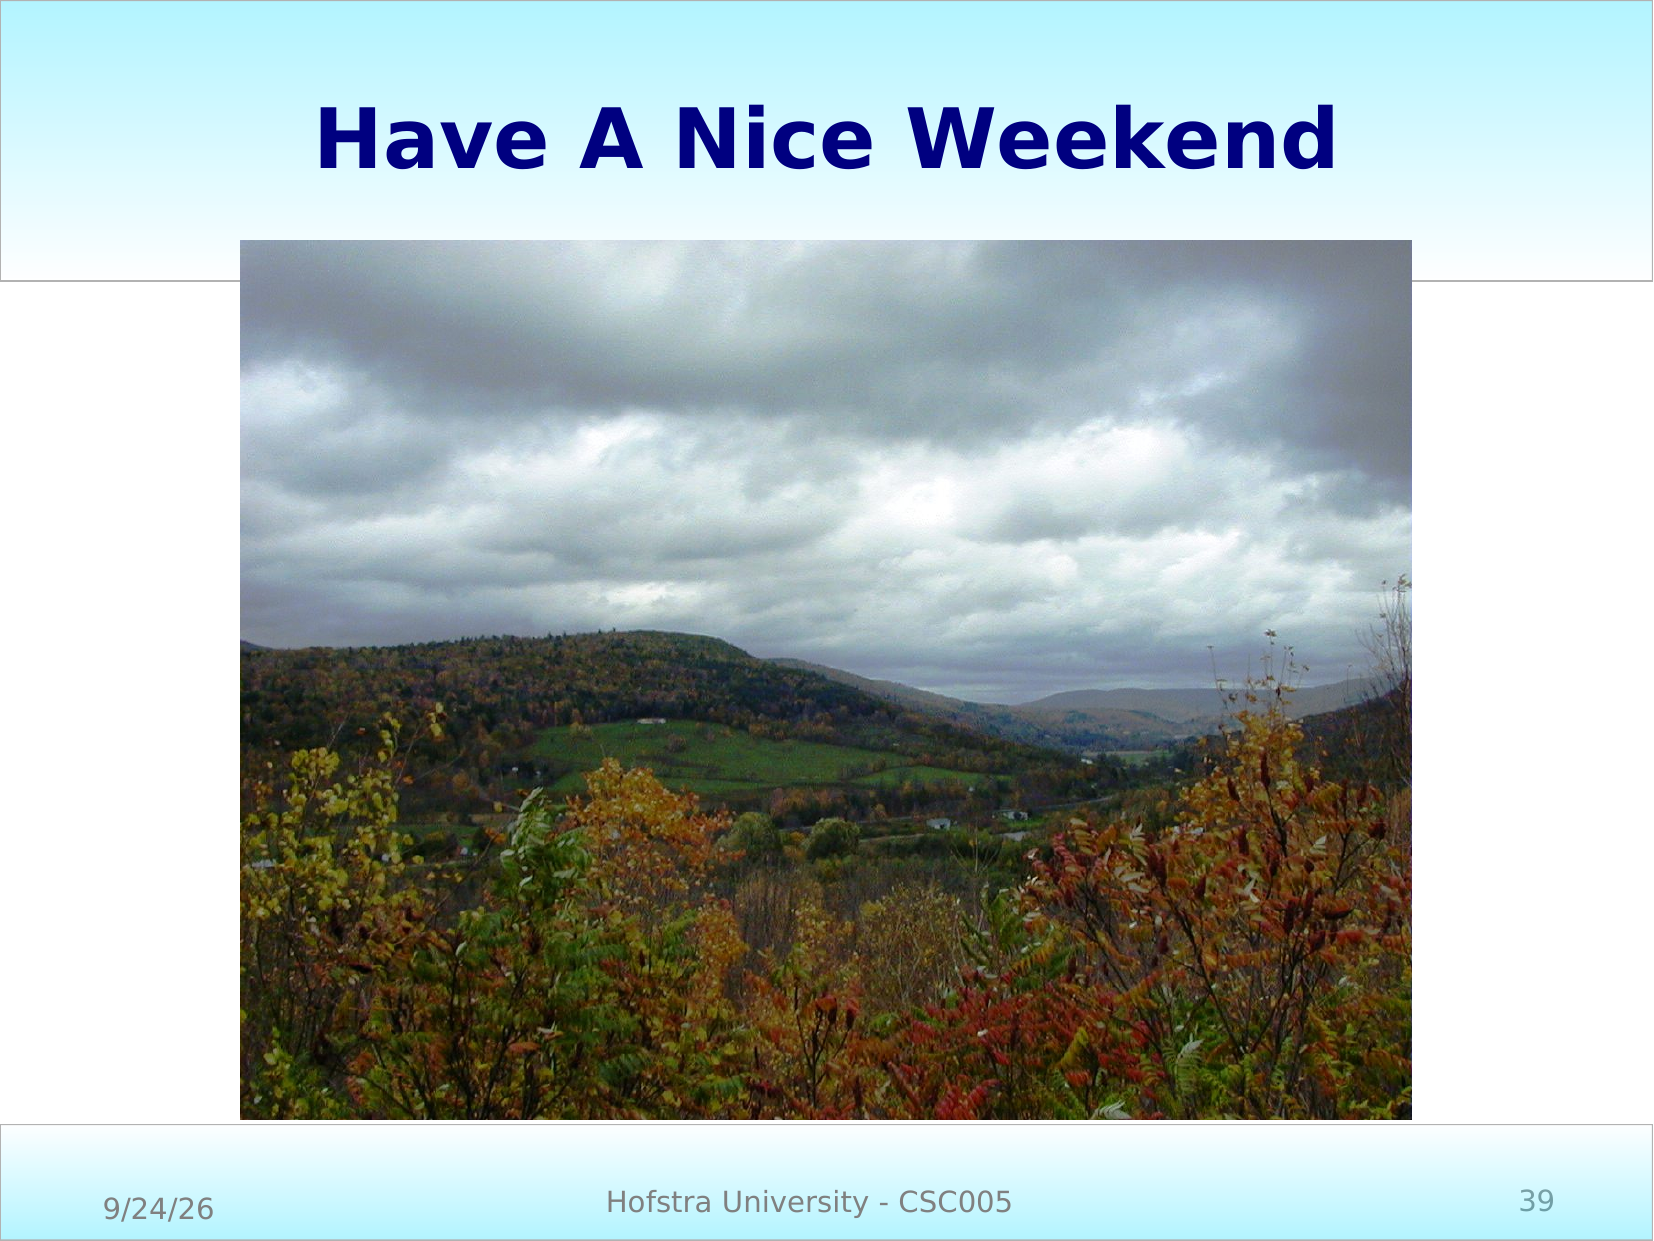

# Have A Nice Weekend
39
Hofstra University - CSC005